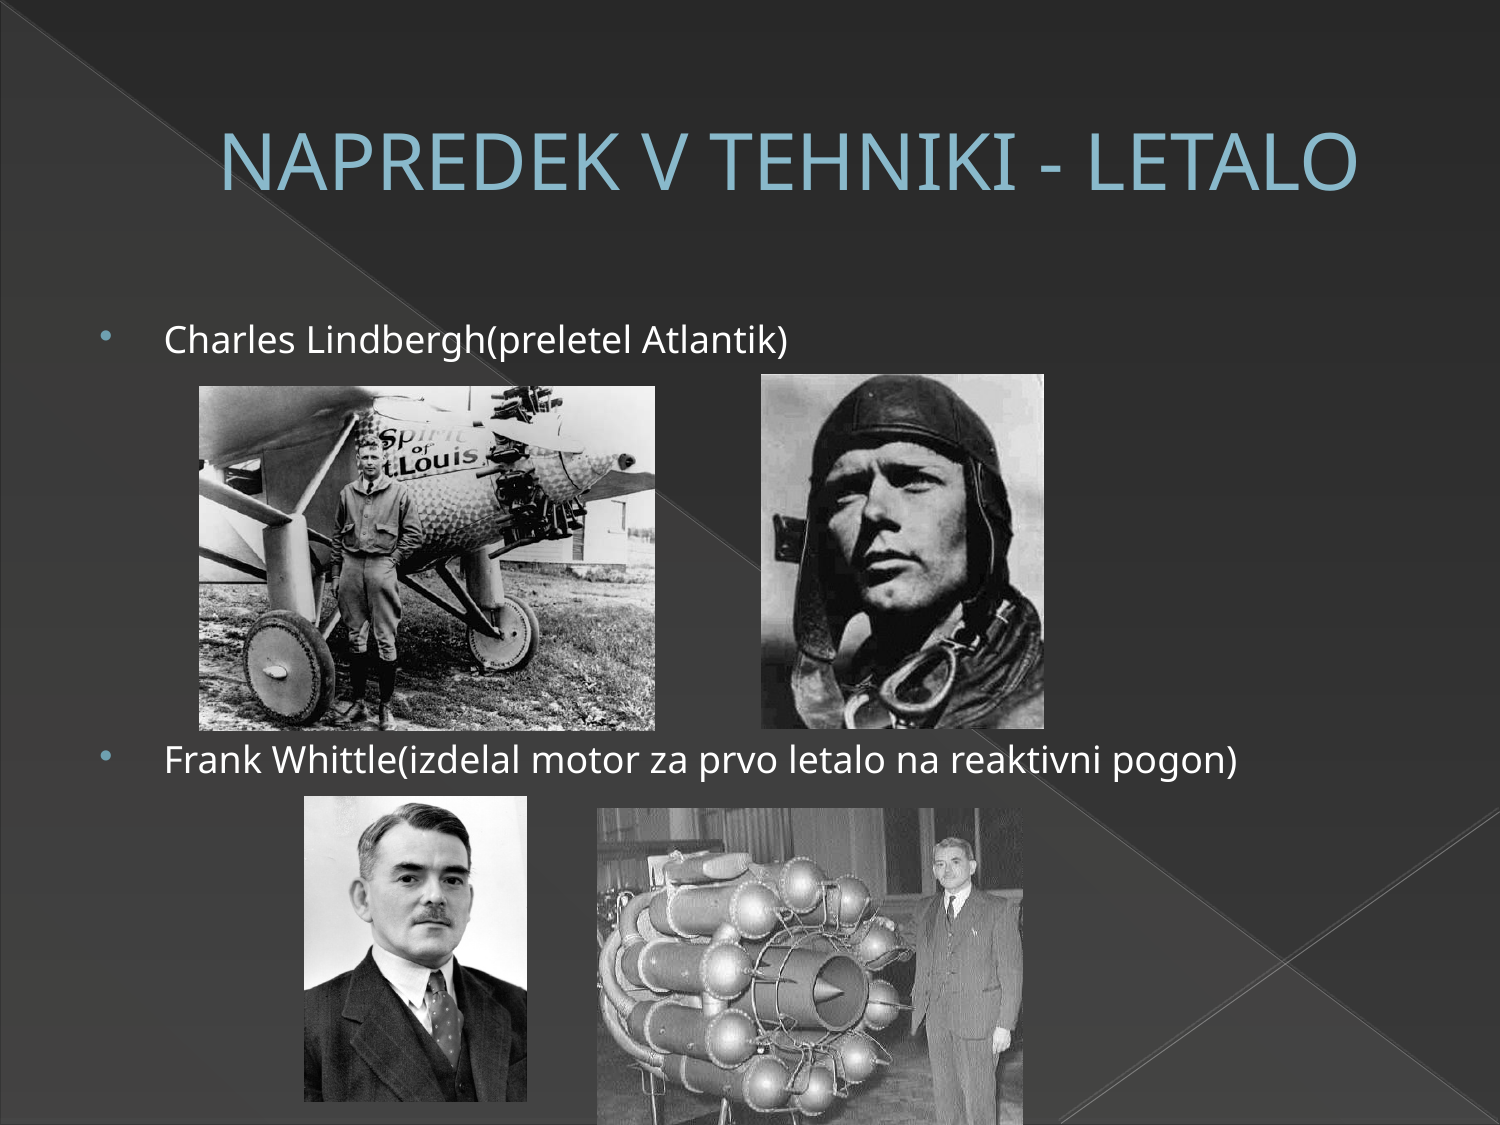

# NAPREDEK V TEHNIKI - LETALO
Charles Lindbergh(preletel Atlantik)
Frank Whittle(izdelal motor za prvo letalo na reaktivni pogon)